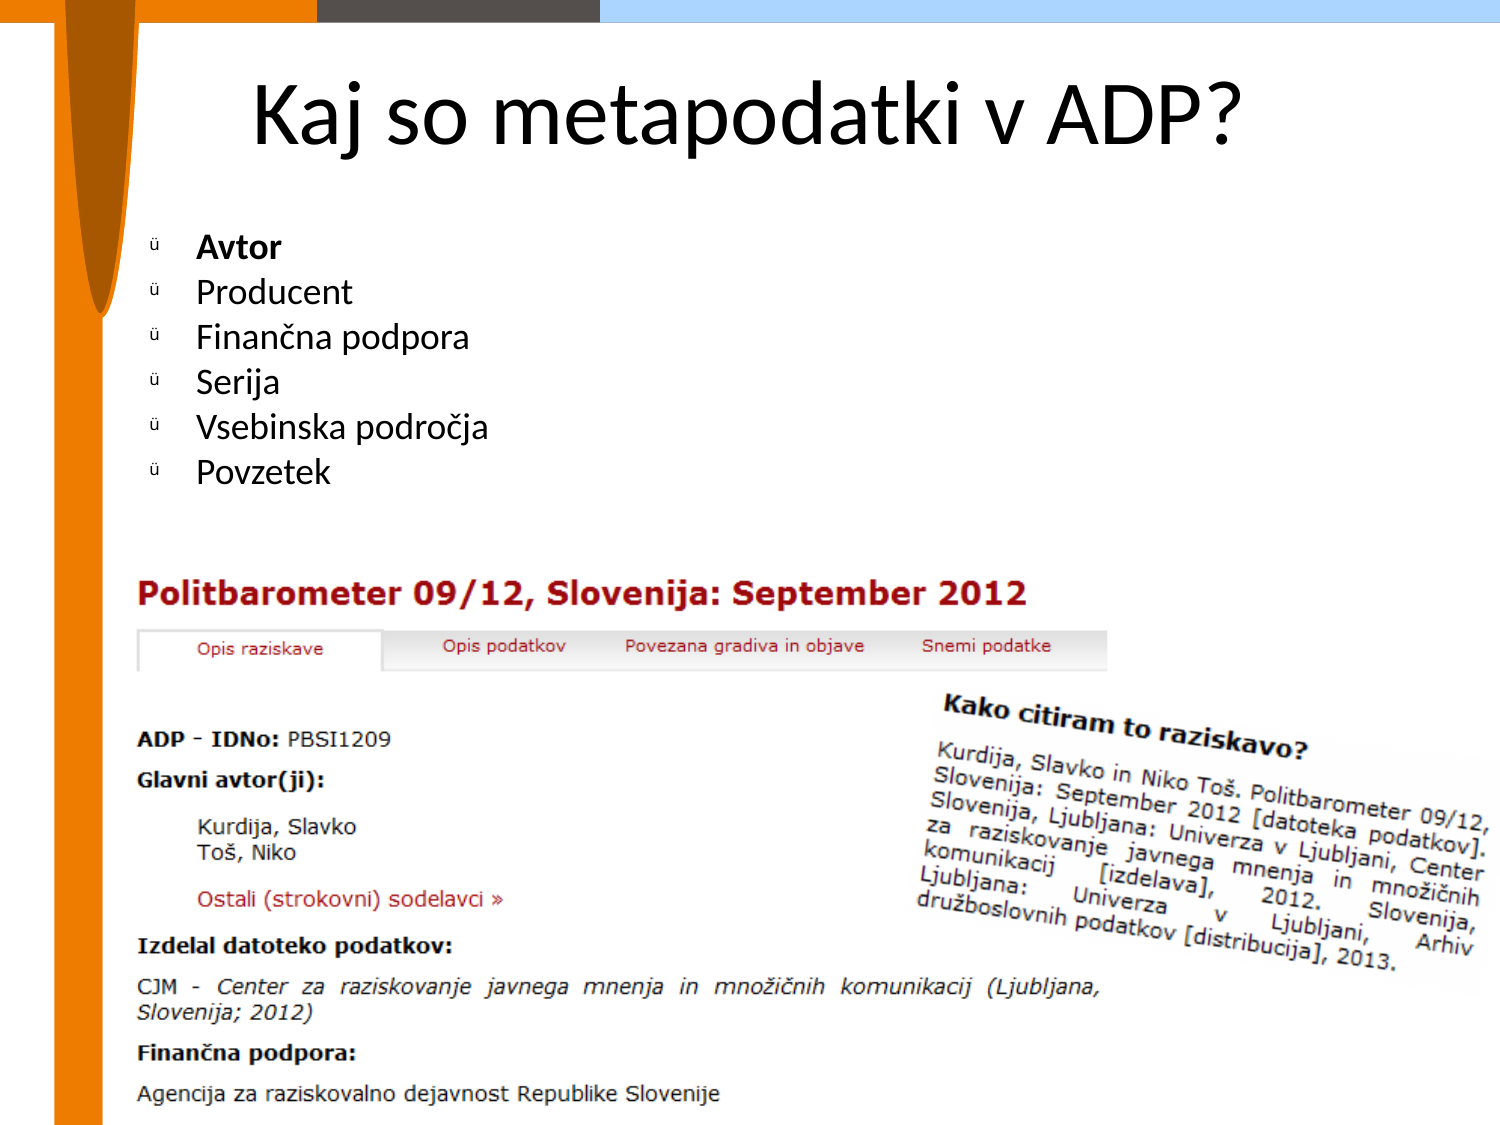

# Kaj so metapodatki v ADP?
Avtor
Producent
Finančna podpora
Serija
Vsebinska področja
Povzetek
Čas zbiranja podatkov
Časovno pokritje
Geografsko pokritje
Enota za analizo
Populacija
Kdo je opravil zbiranje podatkov
Tip vzorca
Uteževanje
Citiranje
Sorodne raziskave
Vprašalniki in povezano gradivo